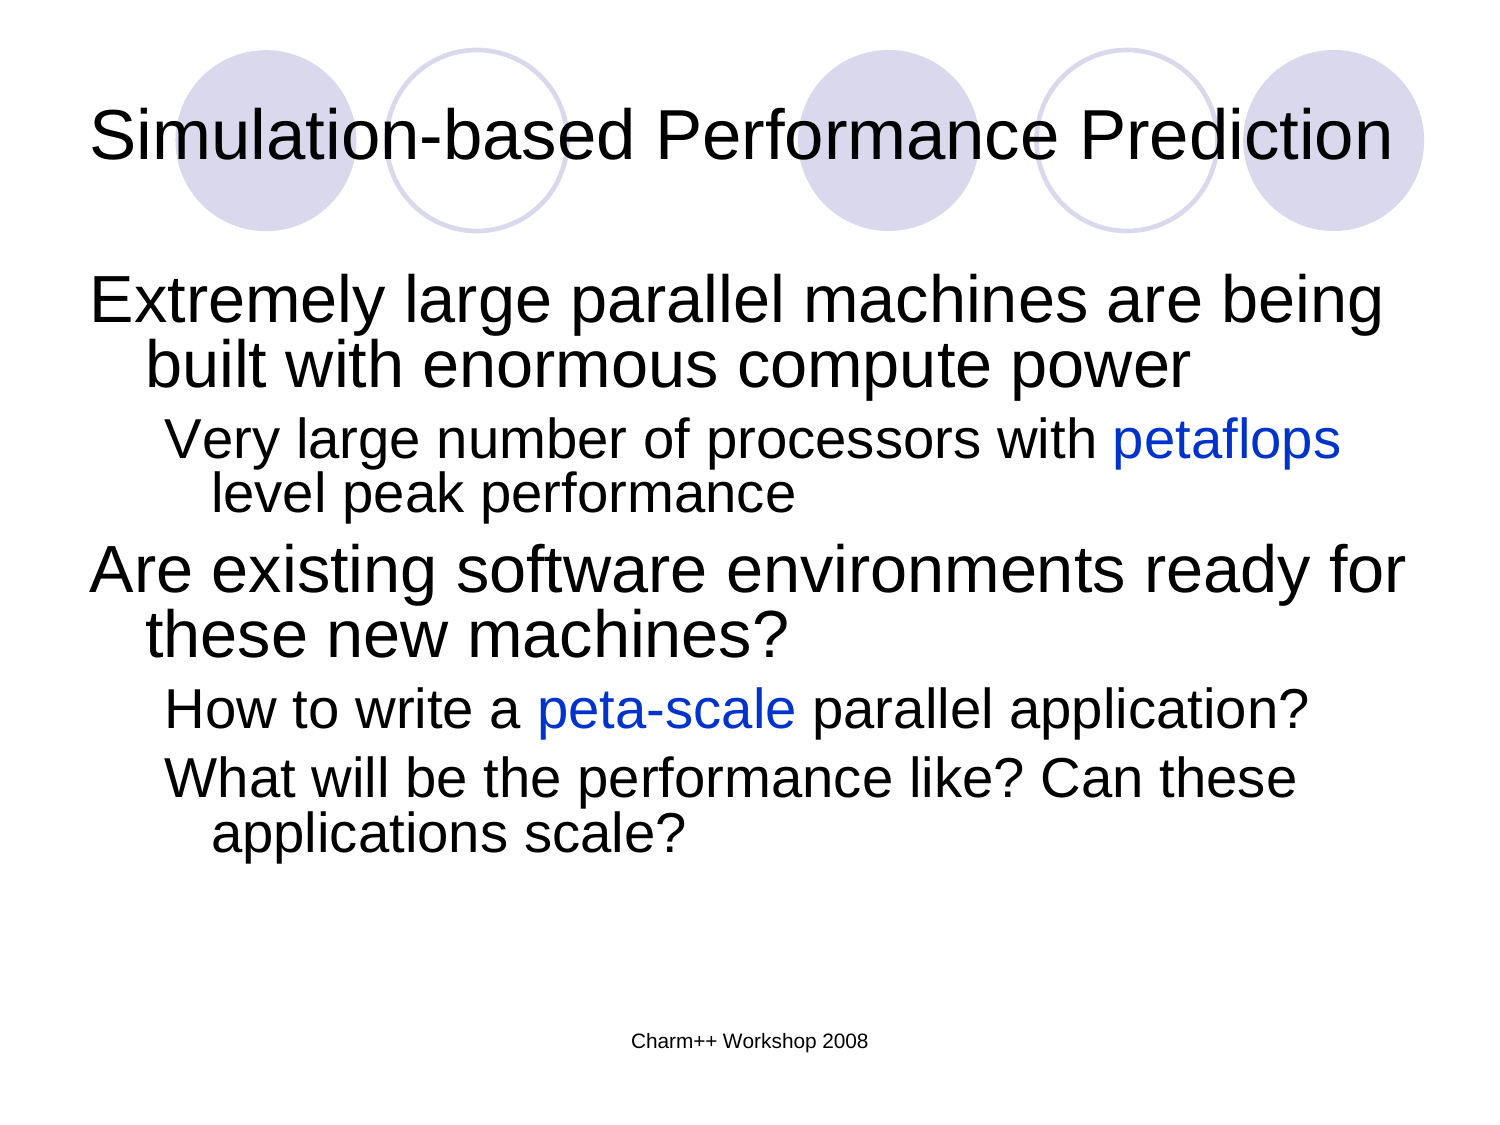

# Simulation-based Performance Prediction
Extremely large parallel machines are being built with enormous compute power
Very large number of processors with petaflops level peak performance
Are existing software environments ready for these new machines?
How to write a peta-scale parallel application?
What will be the performance like? Can these applications scale?
Charm++ Workshop 2008